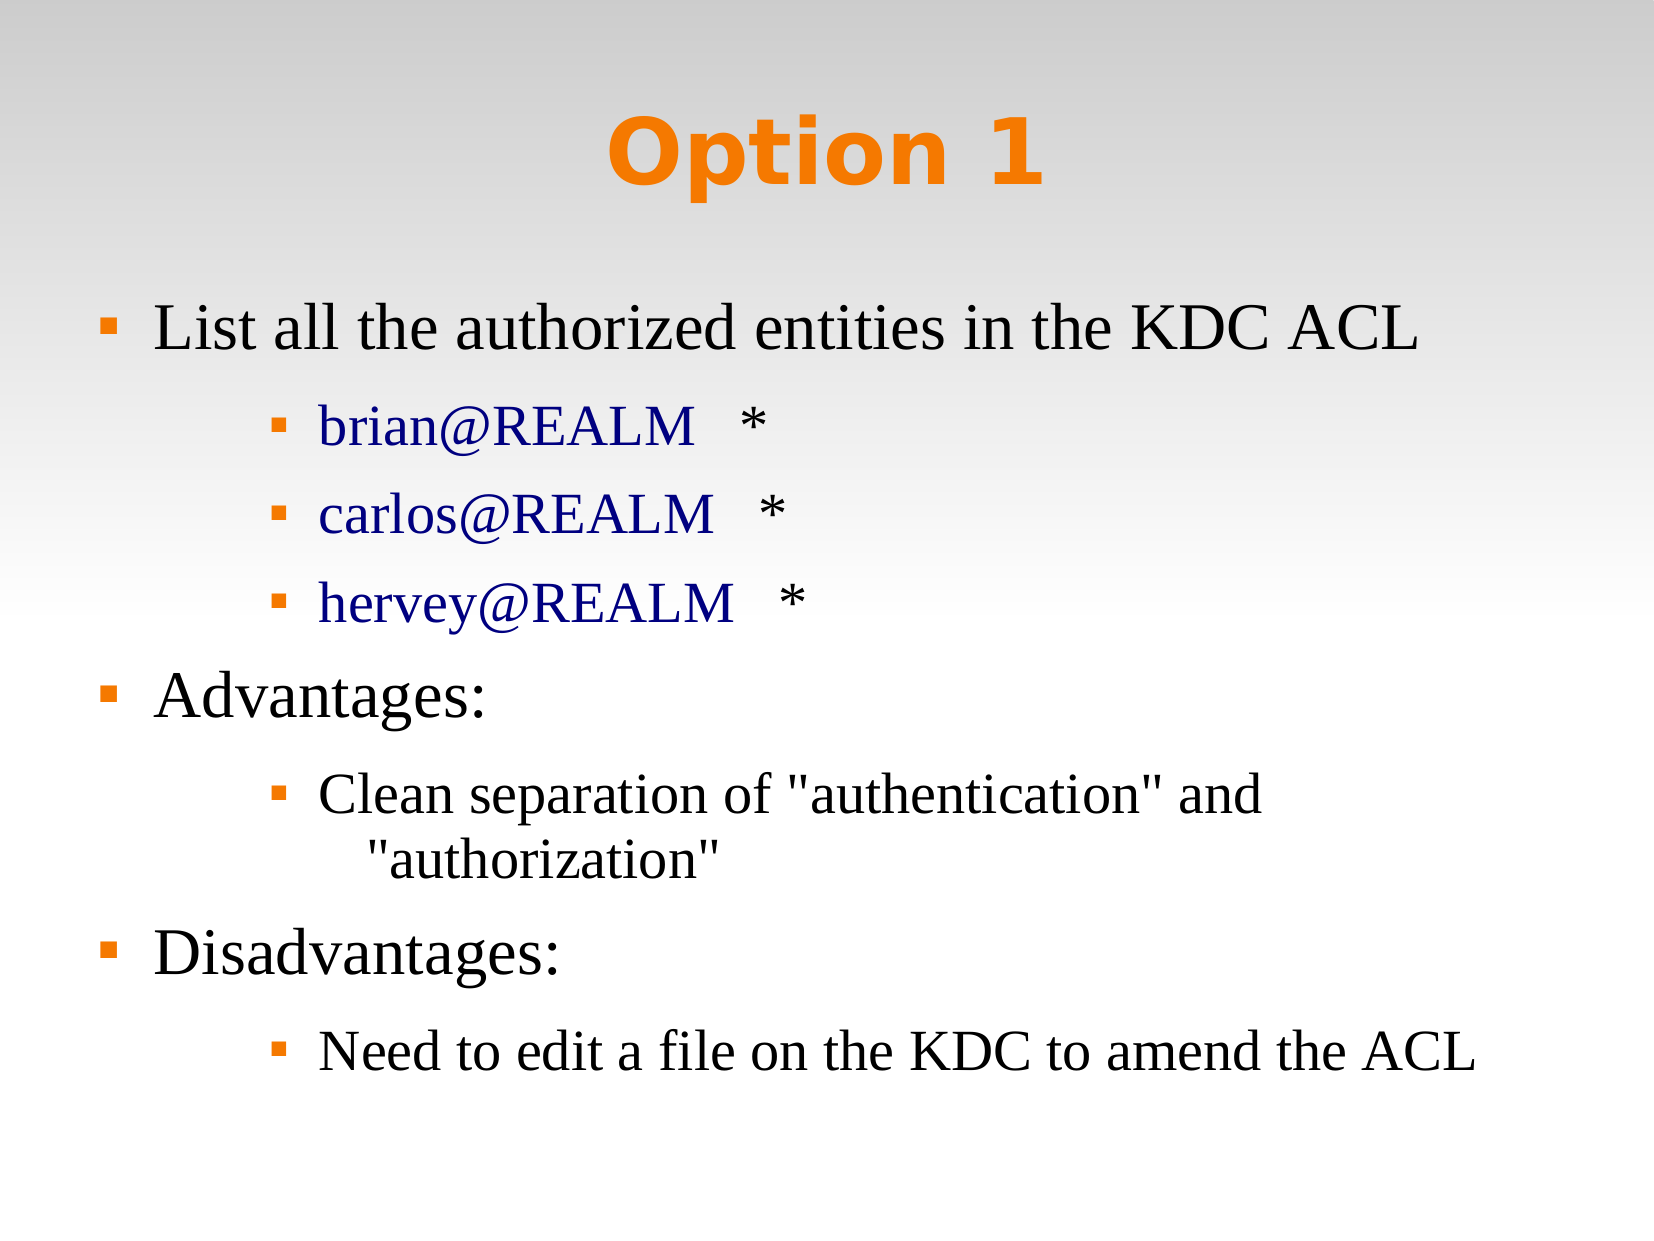

# Option 1
List all the authorized entities in the KDC ACL
brian@REALM *
carlos@REALM *
hervey@REALM *
Advantages:
Clean separation of "authentication" and "authorization"
Disadvantages:
Need to edit a file on the KDC to amend the ACL